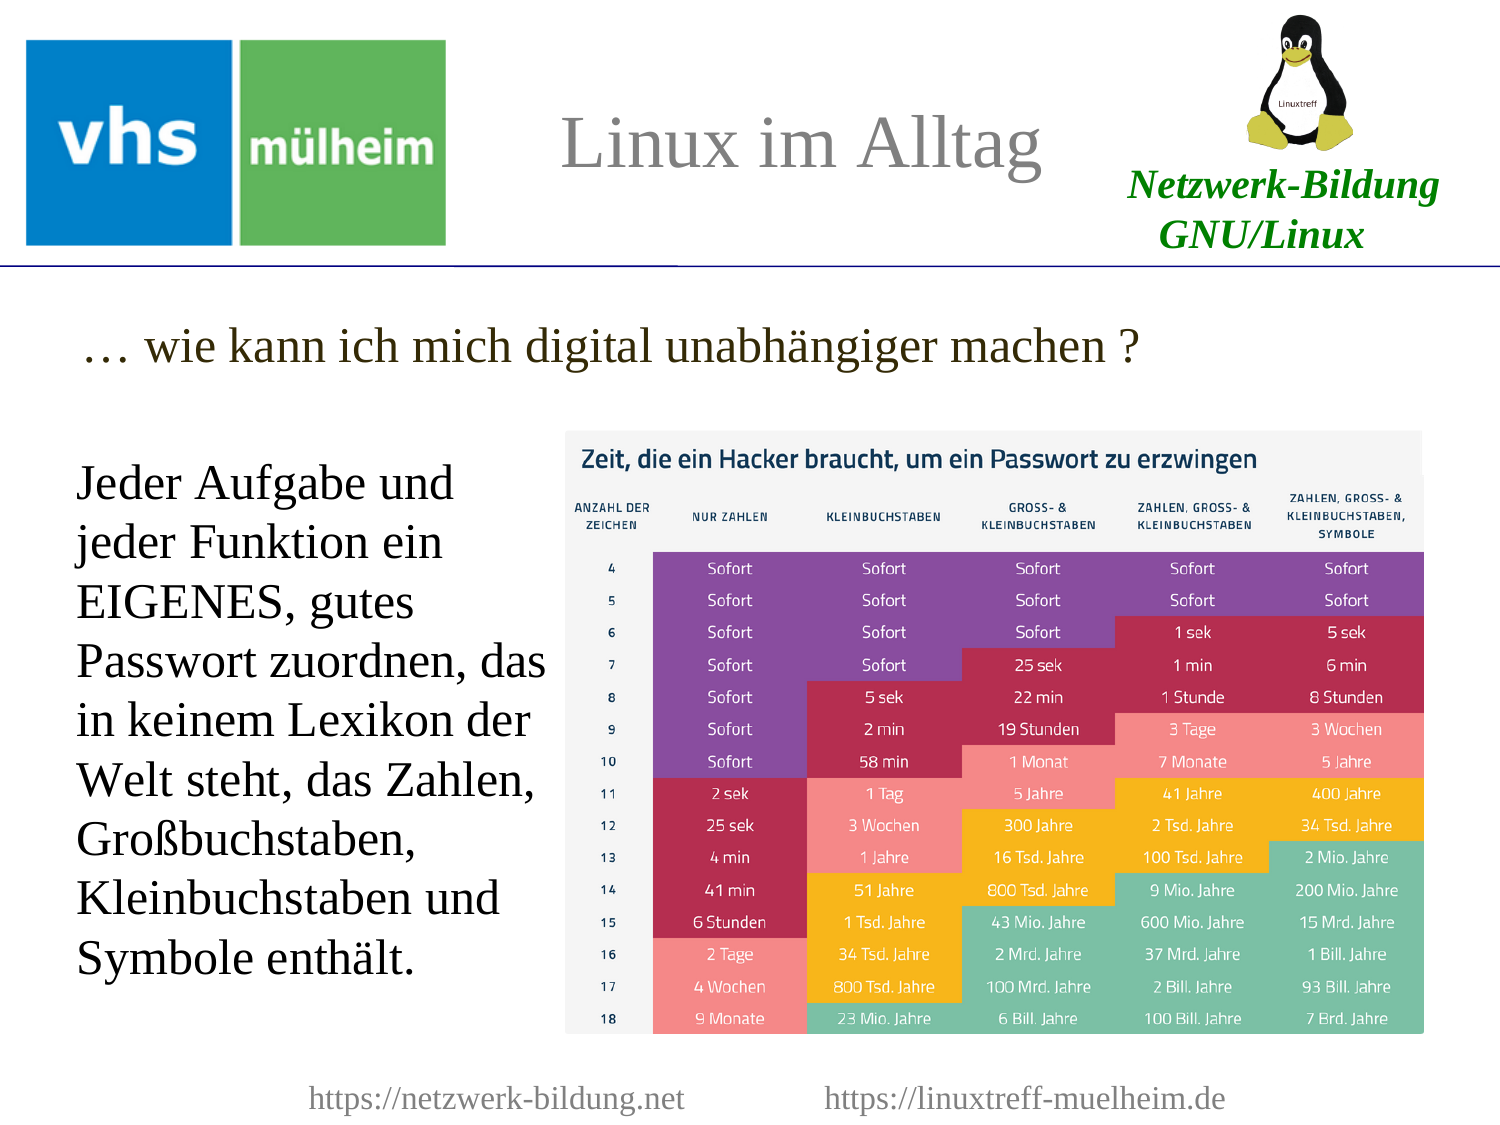

Linux im Alltag
Netzwerk-Bildung
 GNU/Linux
… wie kann ich mich digital unabhängiger machen ?
Jeder Aufgabe und jeder Funktion ein EIGENES, gutes Passwort zuordnen, das in keinem Lexikon der Welt steht, das Zahlen, Großbuchstaben, Kleinbuchstaben und Symbole enthält.
https://netzwerk-bildung.net		https://linuxtreff-muelheim.de